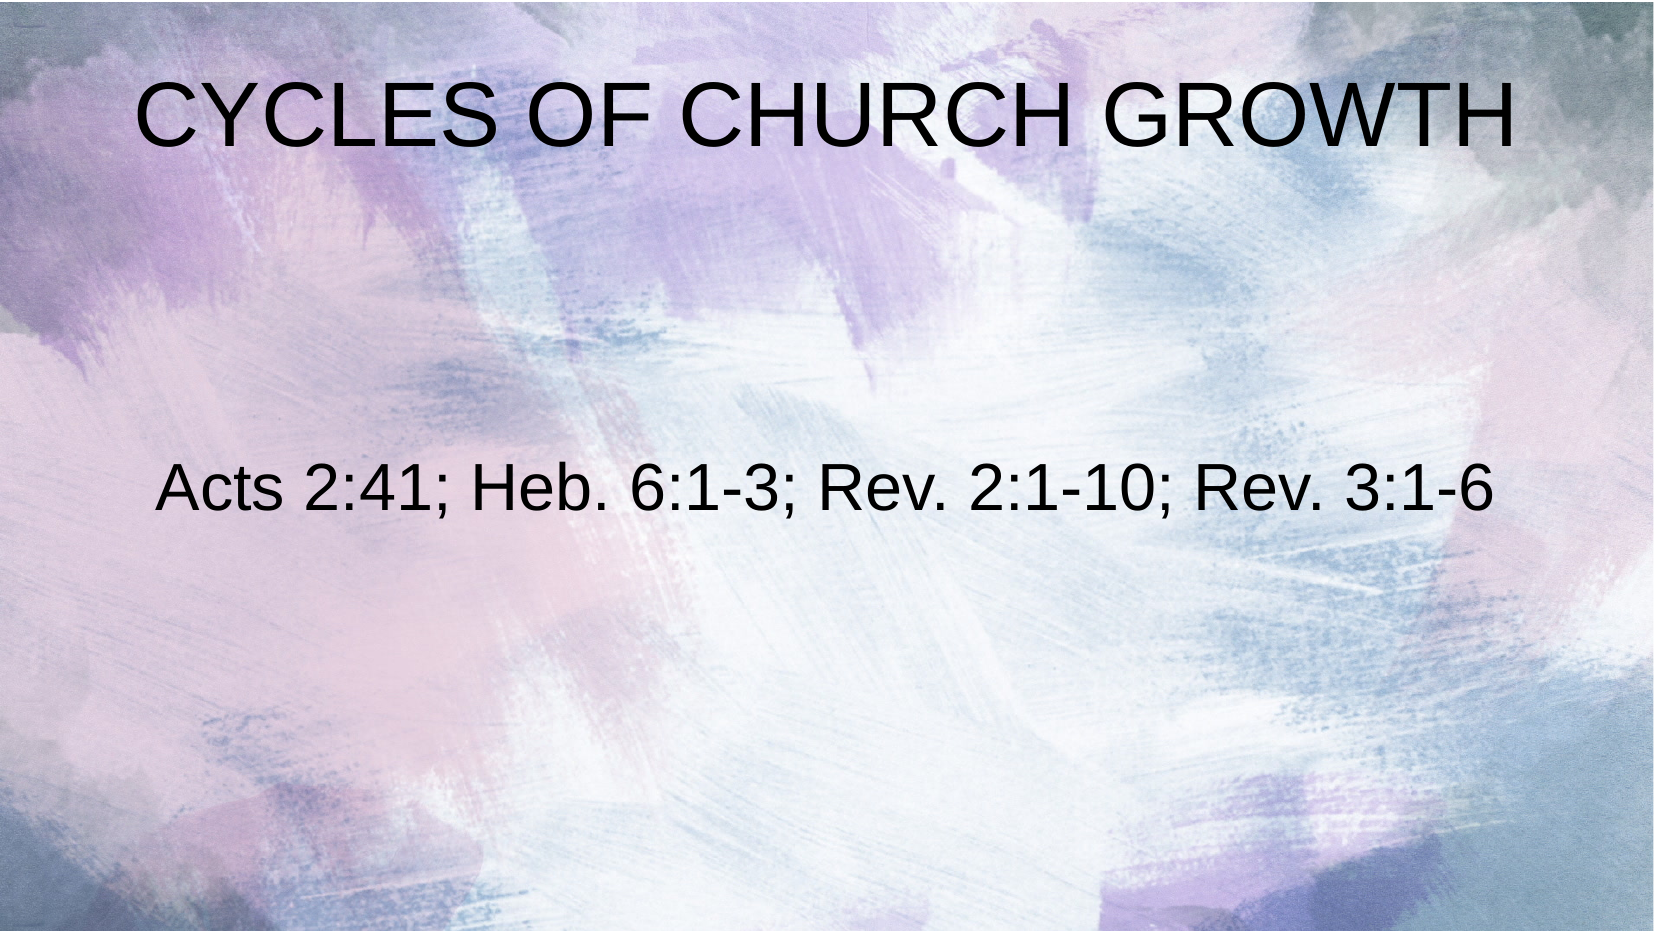

# CYCLES OF CHURCH GROWTH
Acts 2:41; Heb. 6:1-3; Rev. 2:1-10; Rev. 3:1-6